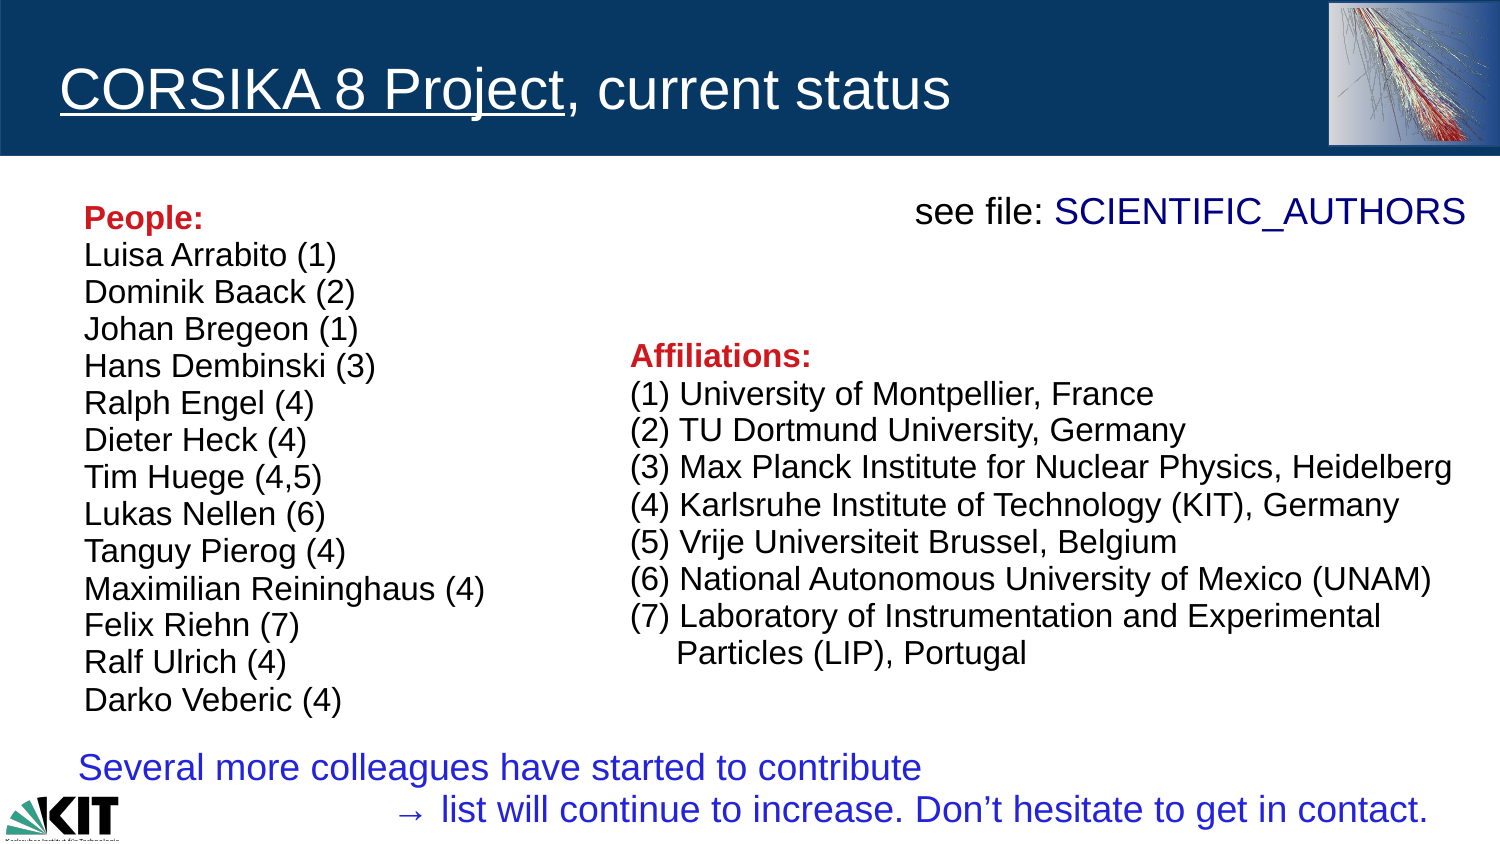

CORSIKA 8 Project, current status
see file: SCIENTIFIC_AUTHORS
People:
Luisa Arrabito (1)
Dominik Baack (2)
Johan Bregeon (1)
Hans Dembinski (3)
Ralph Engel (4)
Dieter Heck (4)
Tim Huege (4,5)
Lukas Nellen (6)
Tanguy Pierog (4)
Maximilian Reininghaus (4)
Felix Riehn (7)
Ralf Ulrich (4)
Darko Veberic (4)
Affiliations:
(1) University of Montpellier, France
(2) TU Dortmund University, Germany
(3) Max Planck Institute for Nuclear Physics, Heidelberg
(4) Karlsruhe Institute of Technology (KIT), Germany
(5) Vrije Universiteit Brussel, Belgium
(6) National Autonomous University of Mexico (UNAM)
(7) Laboratory of Instrumentation and Experimental
 Particles (LIP), Portugal
Several more colleagues have started to contribute
 → list will continue to increase. Don’t hesitate to get in contact.